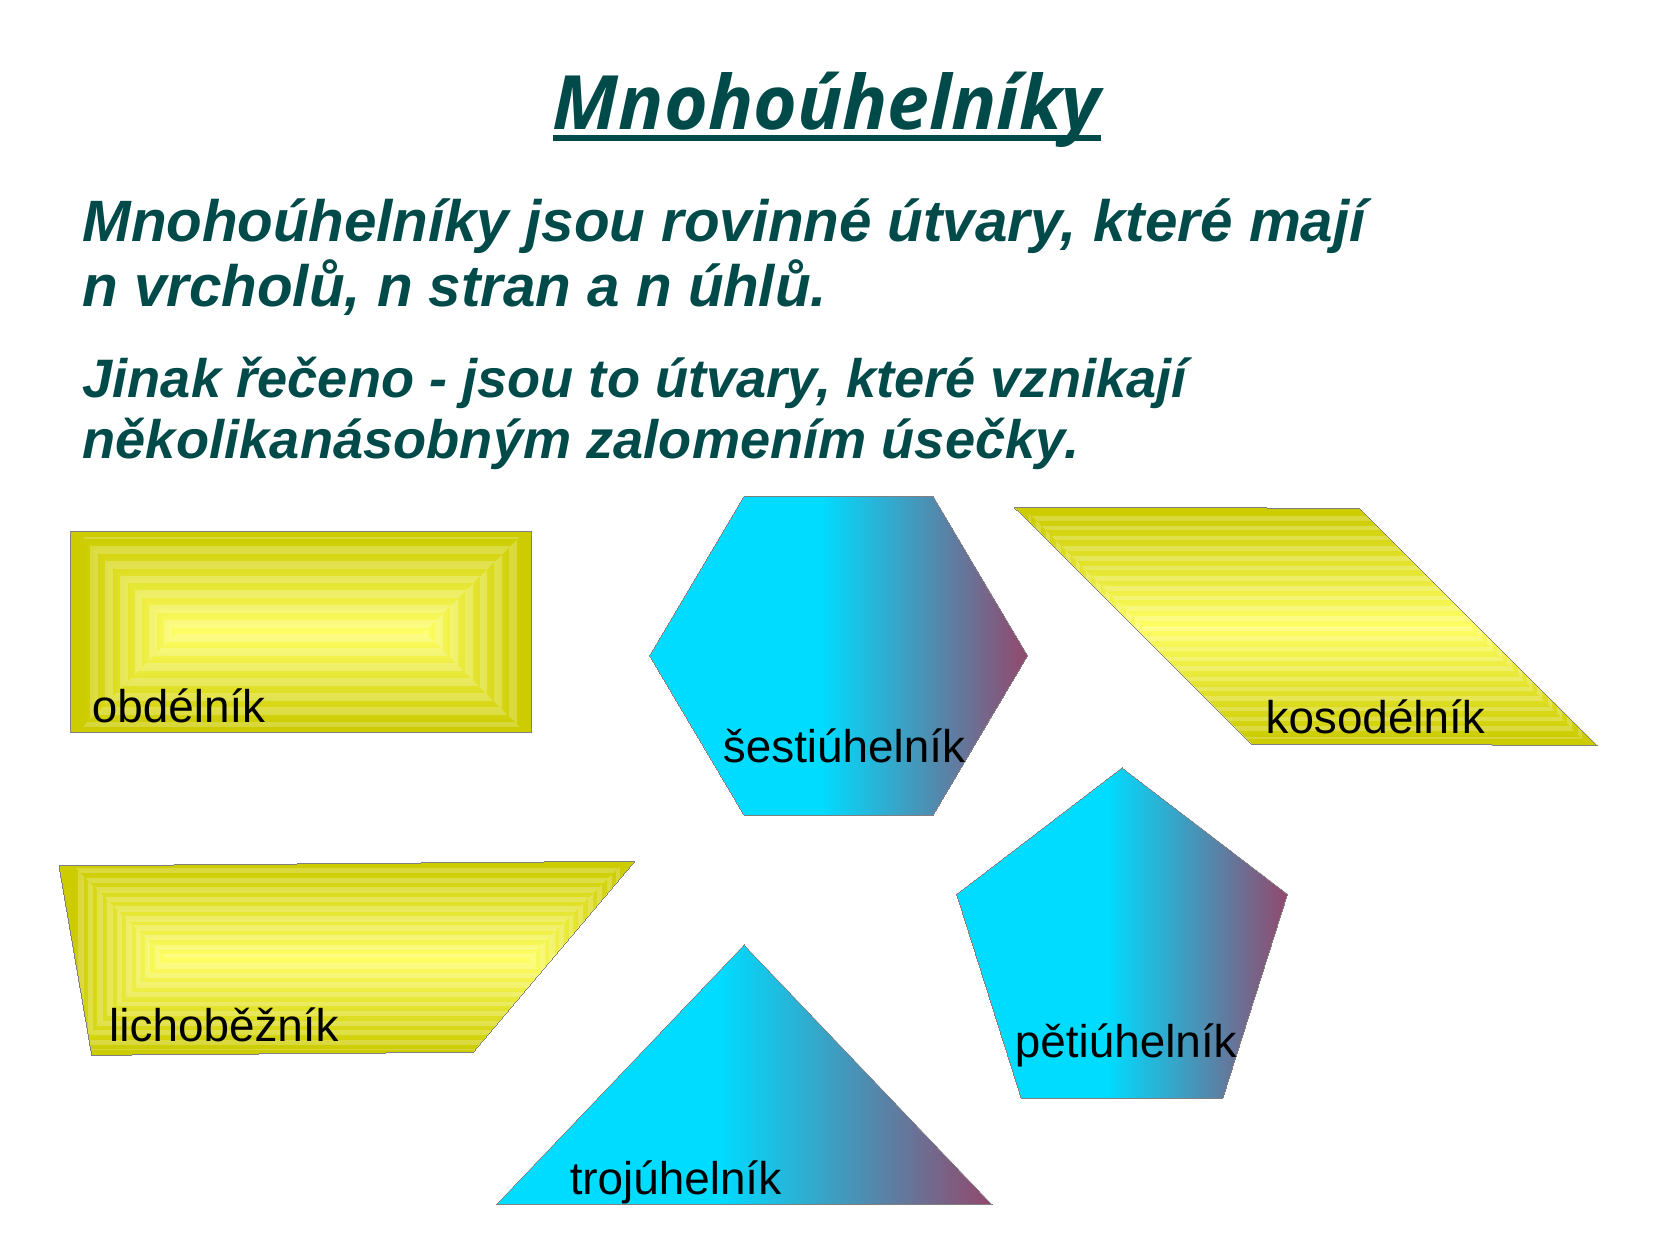

# Mnohoúhelníky
Mnohoúhelníky jsou rovinné útvary, které mají n vrcholů, n stran a n úhlů.
Jinak řečeno - jsou to útvary, které vznikají několikanásobným zalomením úsečky.
šestiúhelník
kosodélník
obdélník
pětiúhelník
lichoběžník
trojúhelník